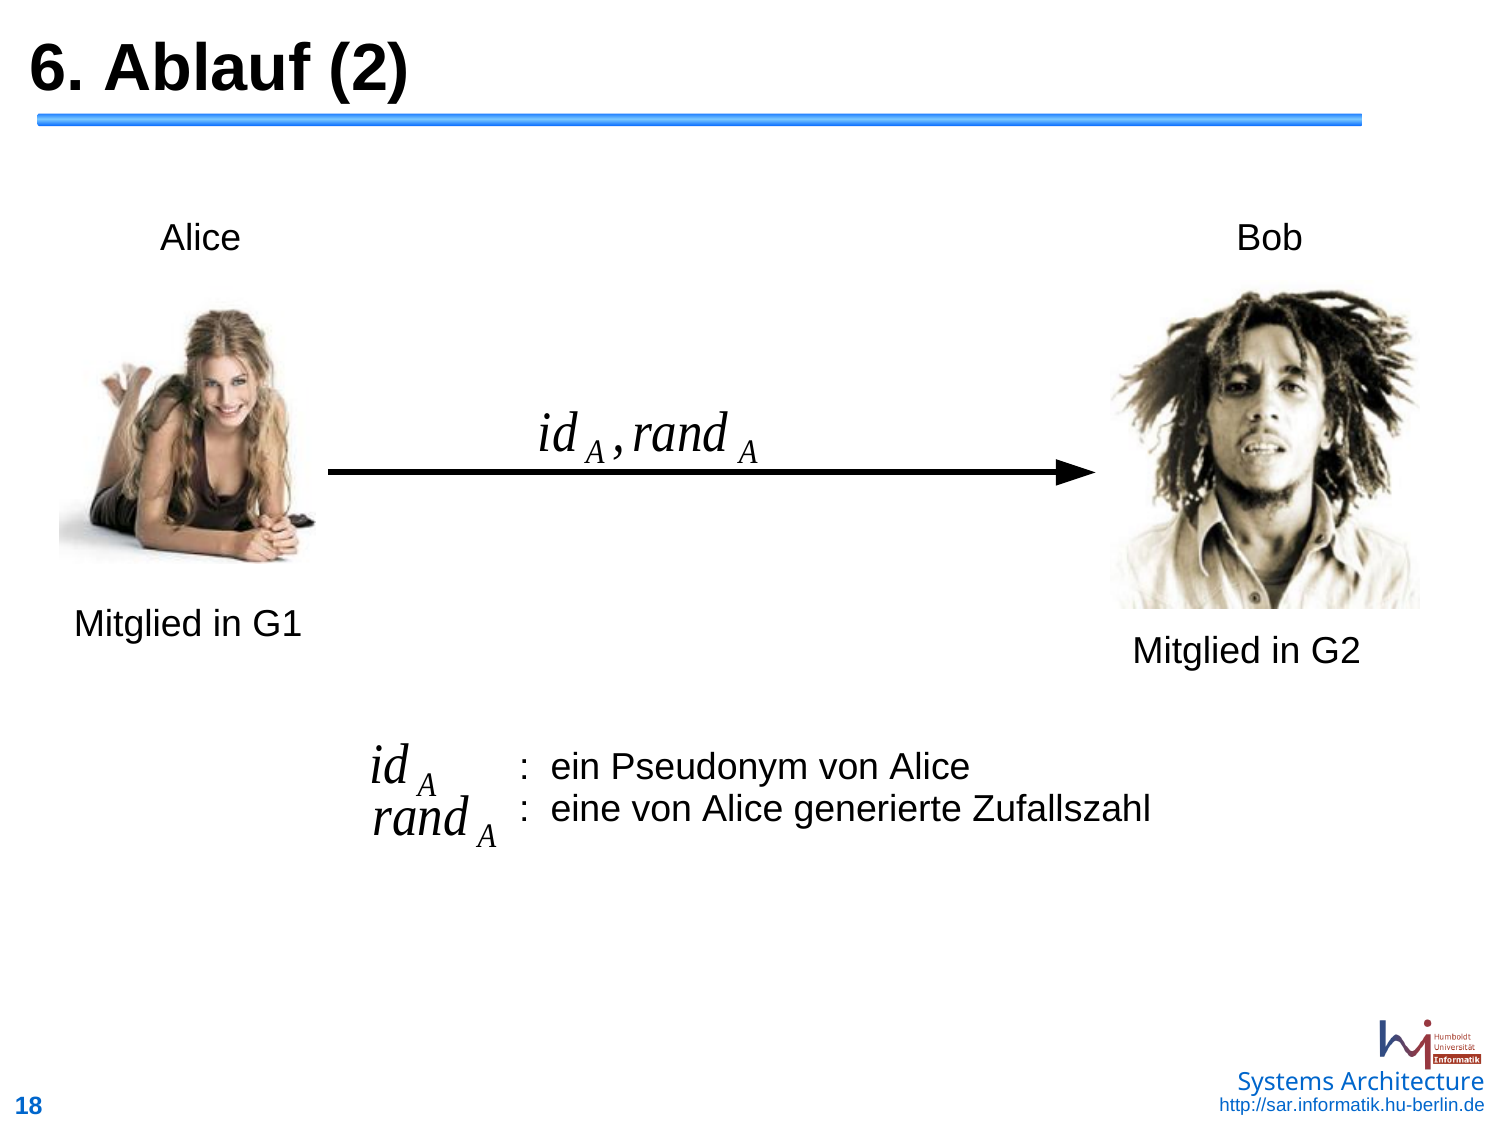

# 6. Ablauf (2)
Alice
Bob
Mitglied in G1
Mitglied in G2
	: ein Pseudonym von Alice
	: eine von Alice generierte Zufallszahl